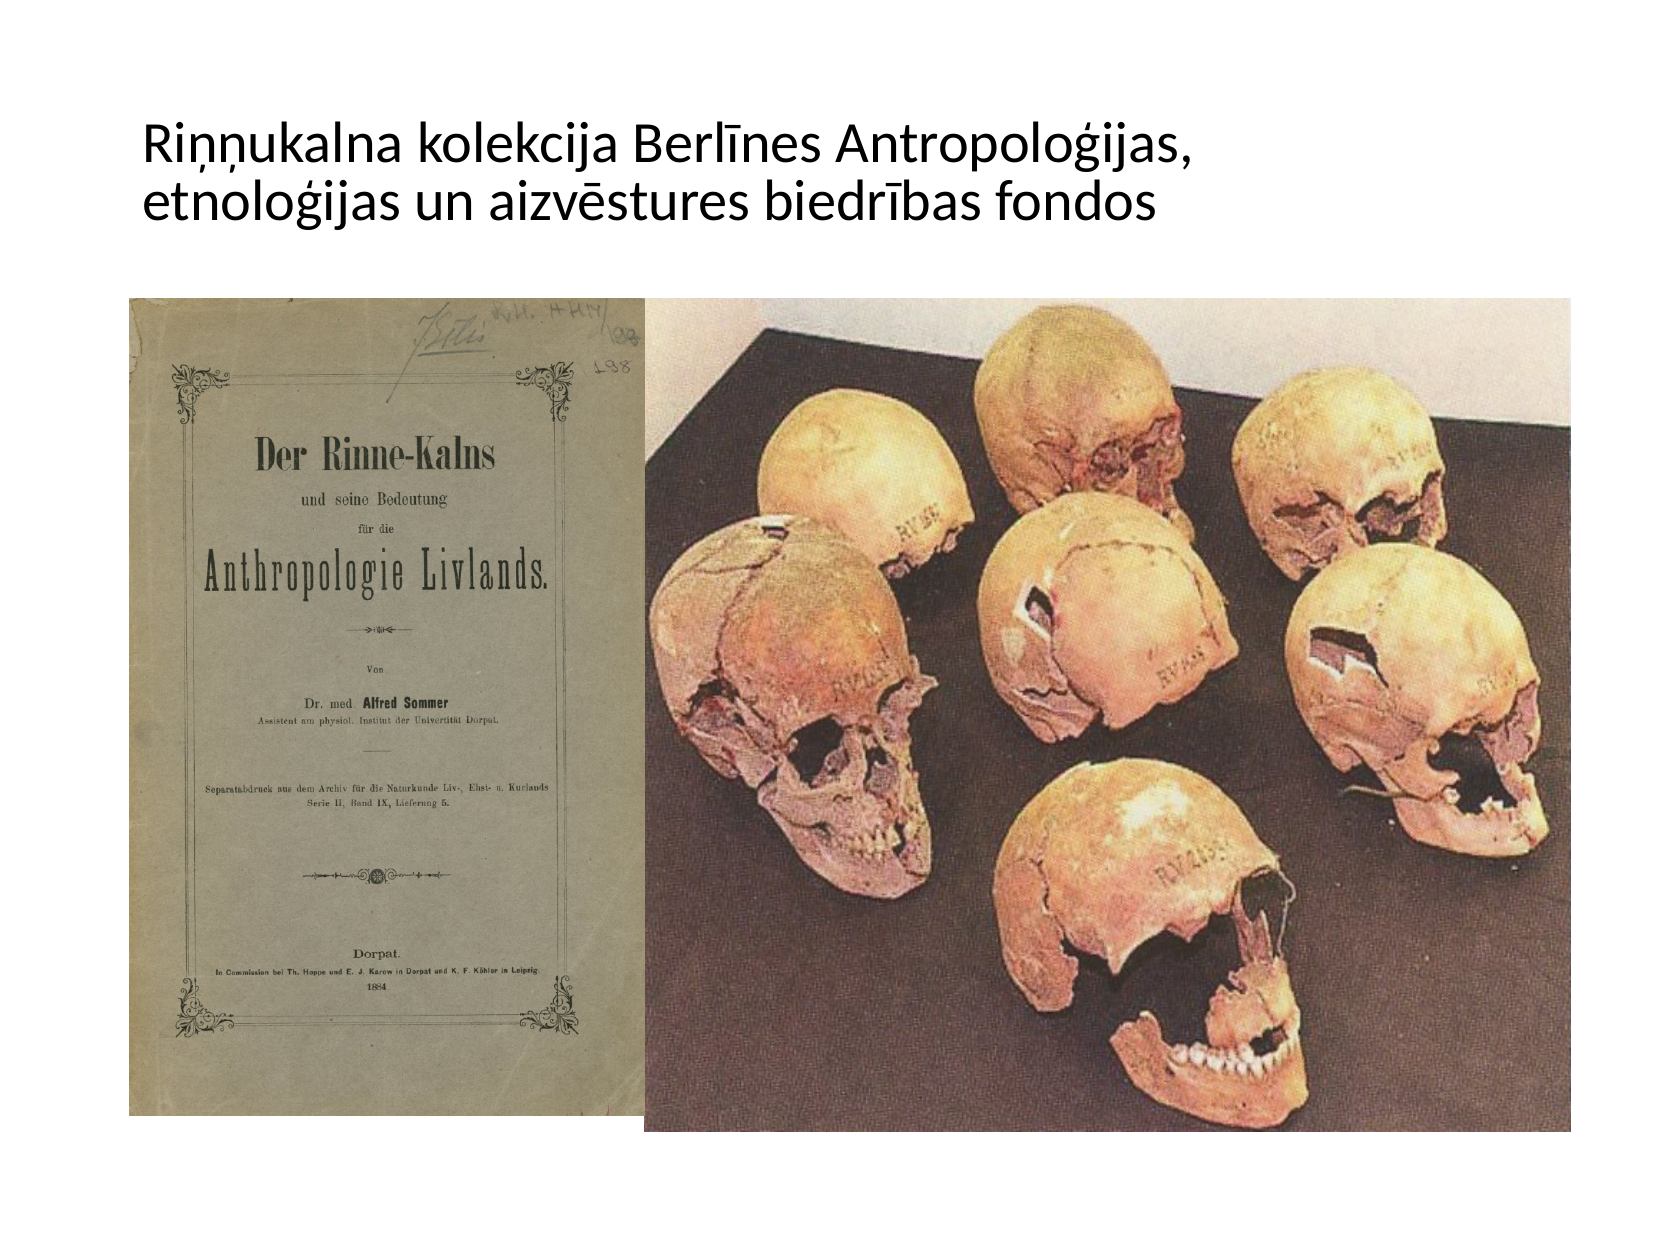

#
	Riņņukalna kolekcija Berlīnes Antropoloģijas, 			etnoloģijas un aizvēstures biedrības fondos